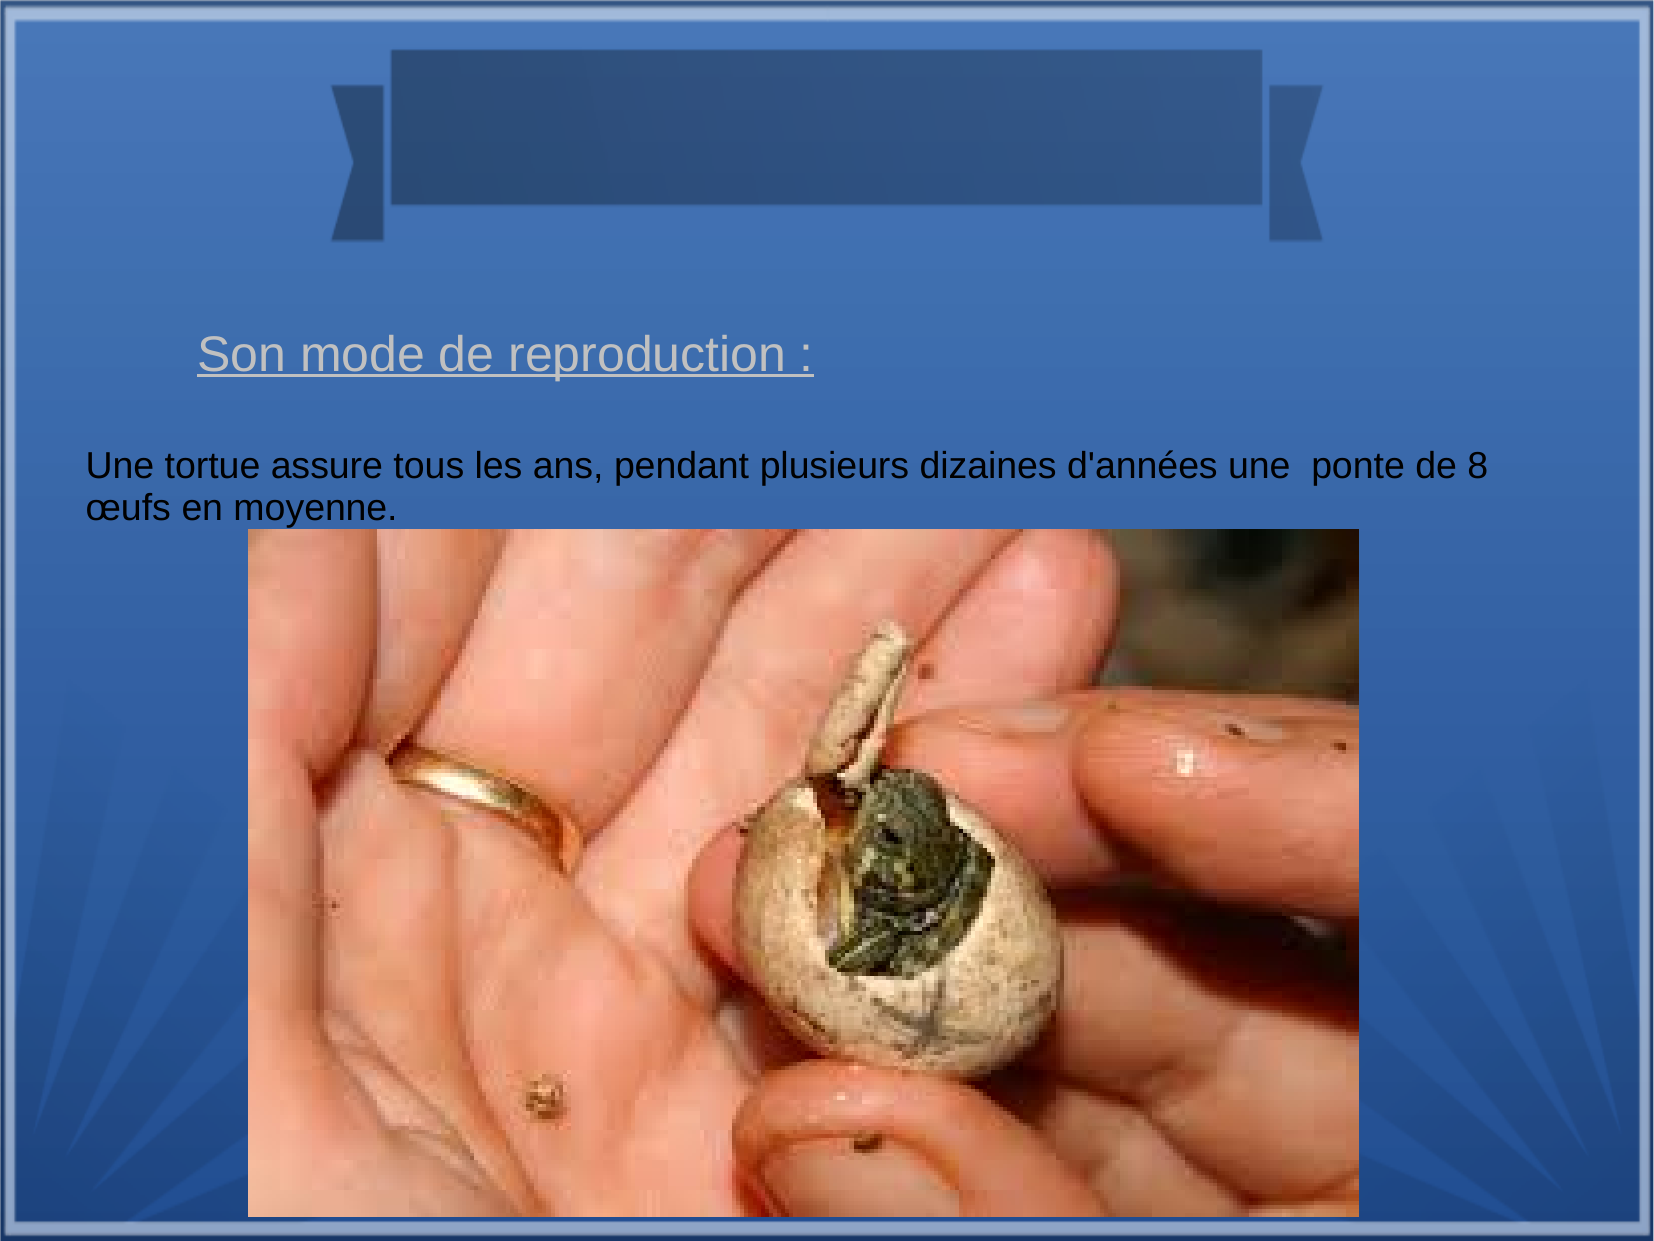

Son mode de reproduction :
Une tortue assure tous les ans, pendant plusieurs dizaines d'années une ponte de 8 œufs en moyenne.